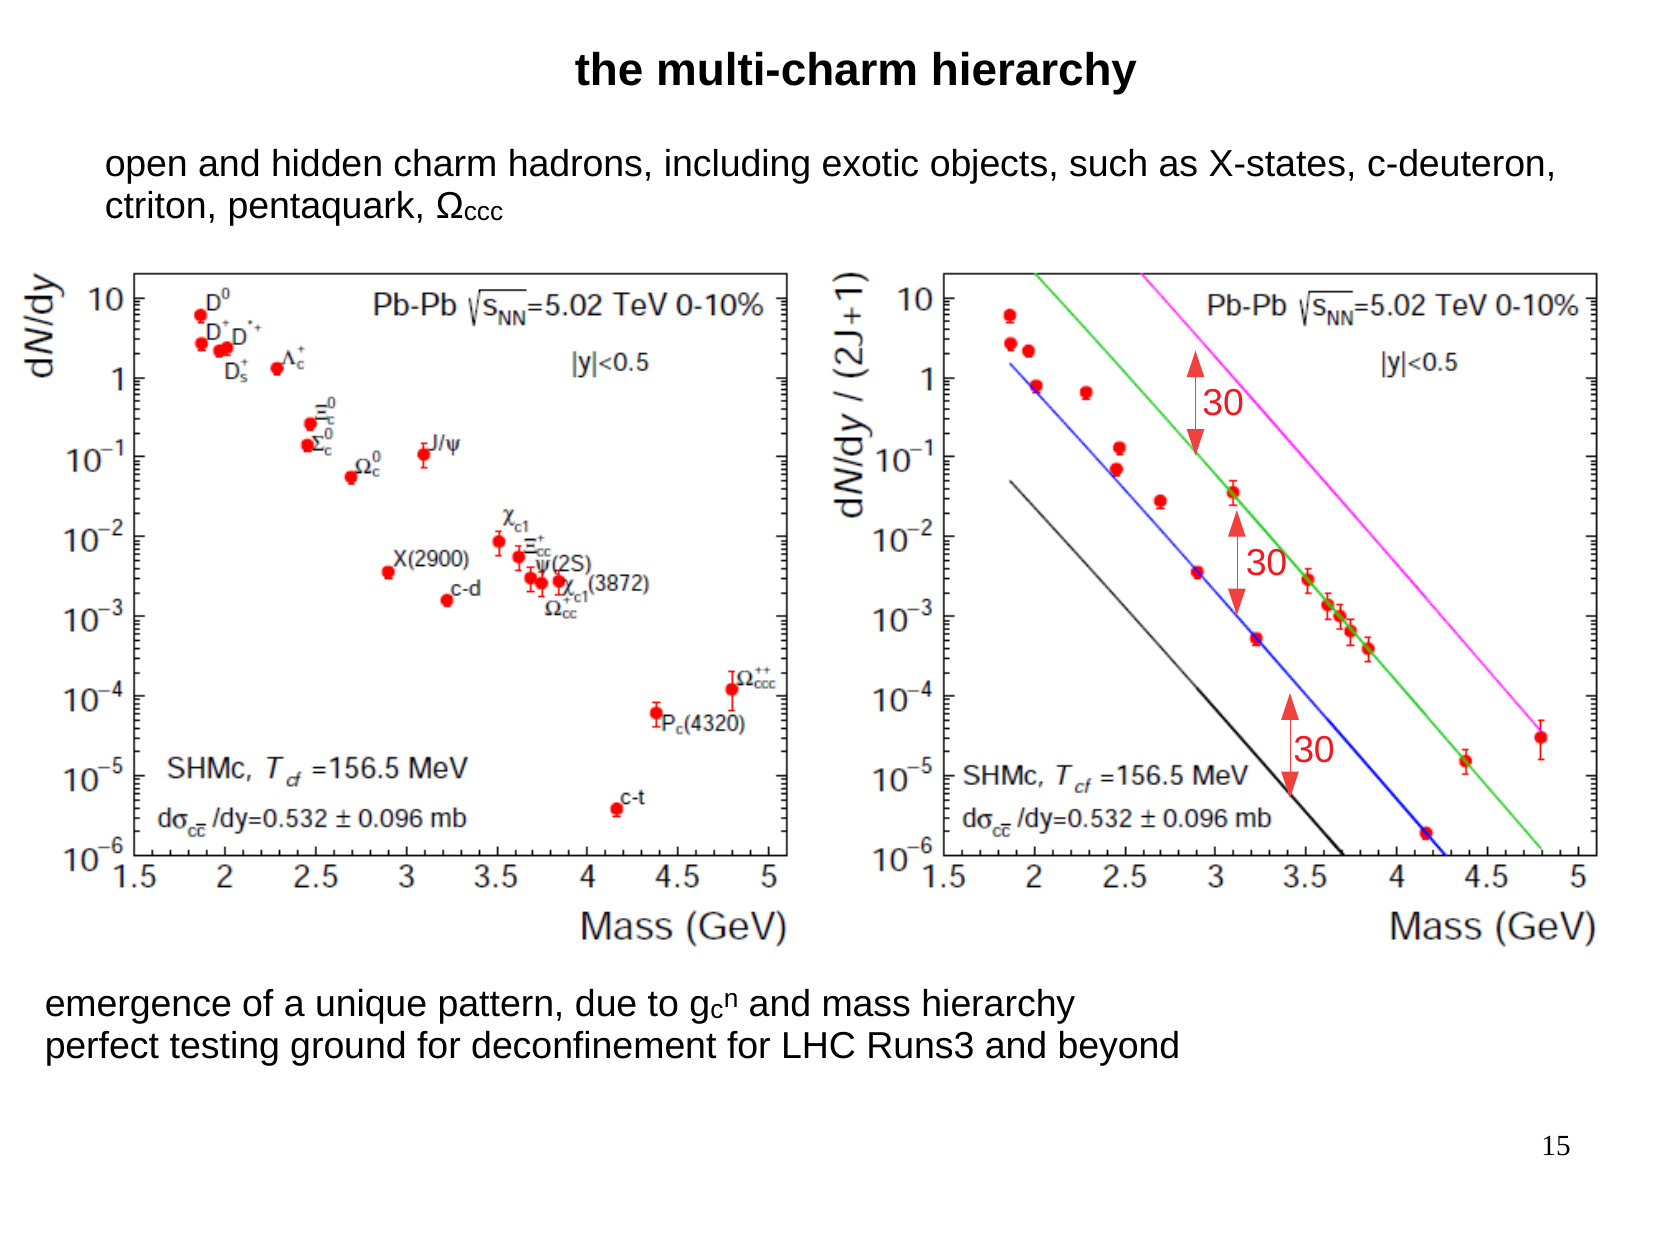

the multi-charm hierarchy
open and hidden charm hadrons, including exotic objects, such as X-states, c-deuteron, ctriton, pentaquark, Ωccc
30
30
30
emergence of a unique pattern, due to gcn and mass hierarchy
perfect testing ground for deconfinement for LHC Runs3 and beyond
15